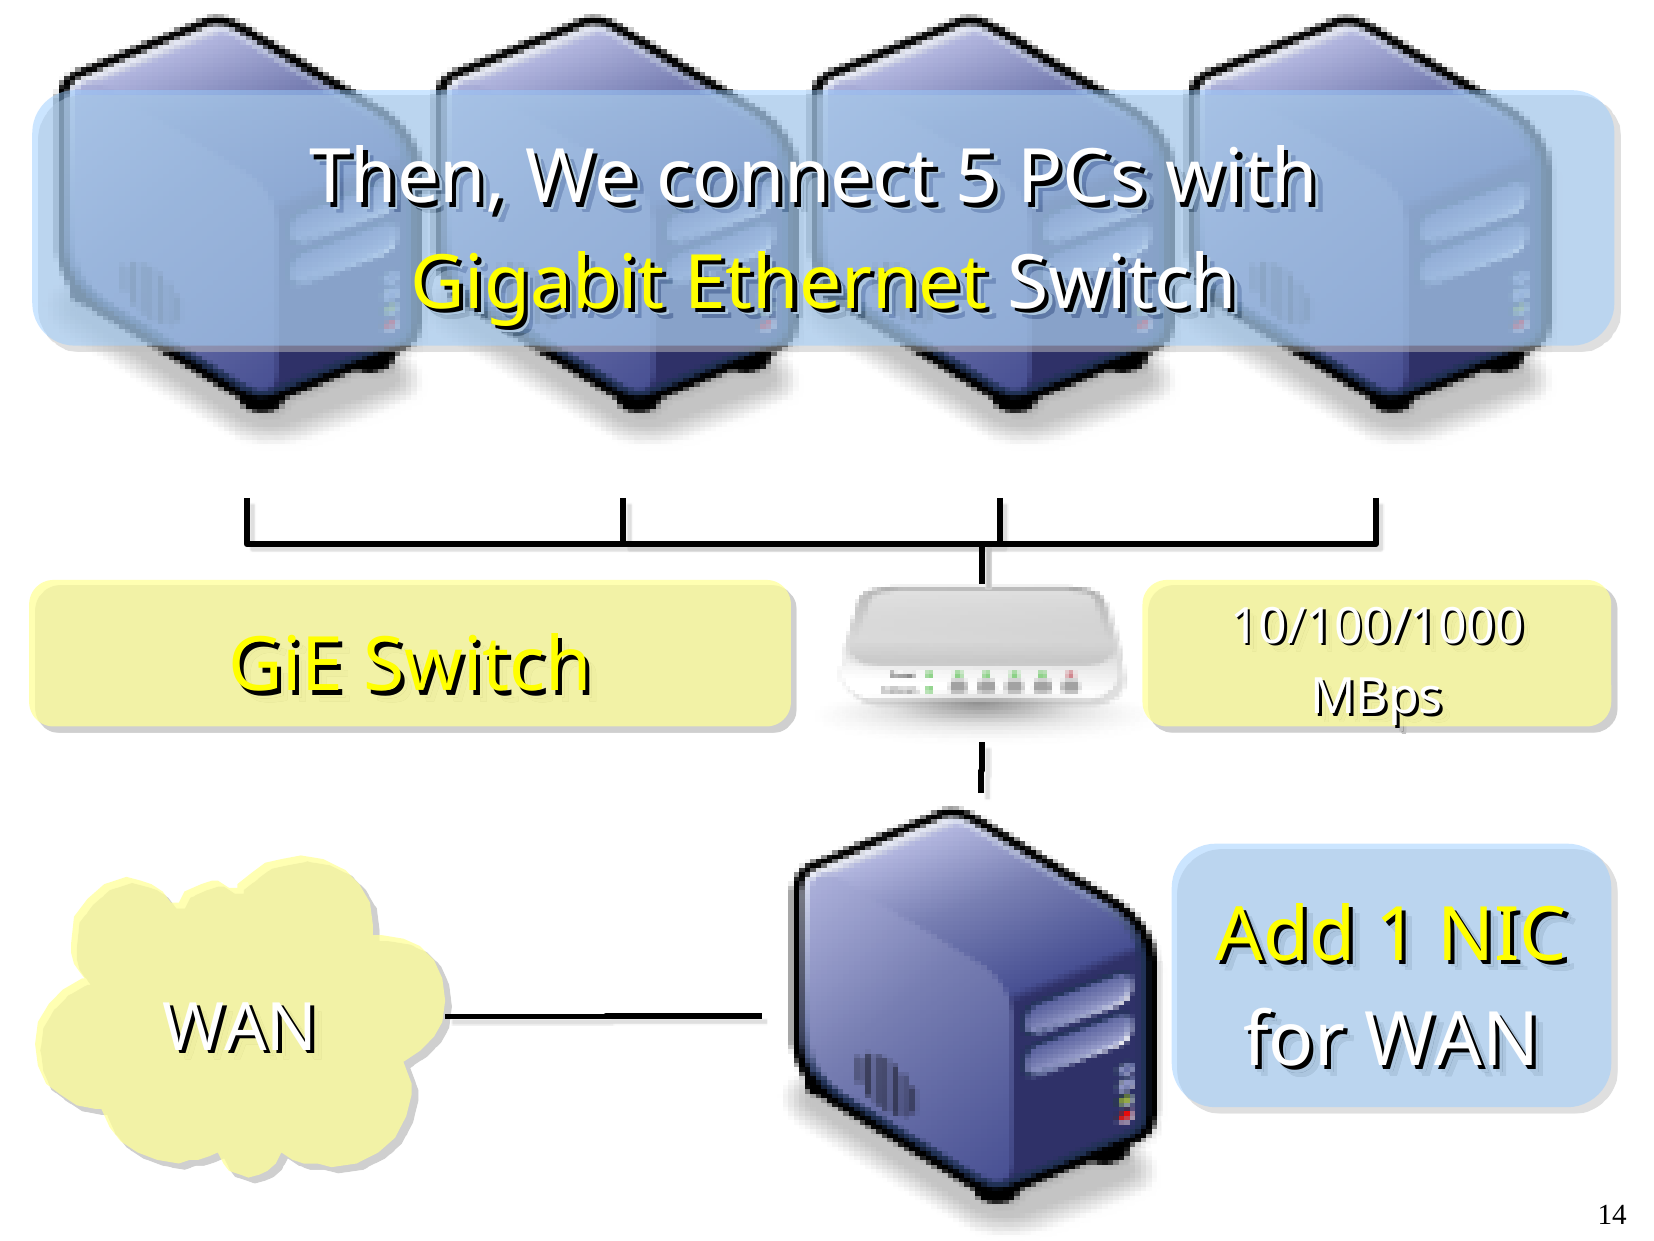

Then, We connect 5 PCs with
Gigabit Ethernet Switch
GiE Switch
10/100/1000
MBps
Add 1 NIC
for WAN
WAN
14